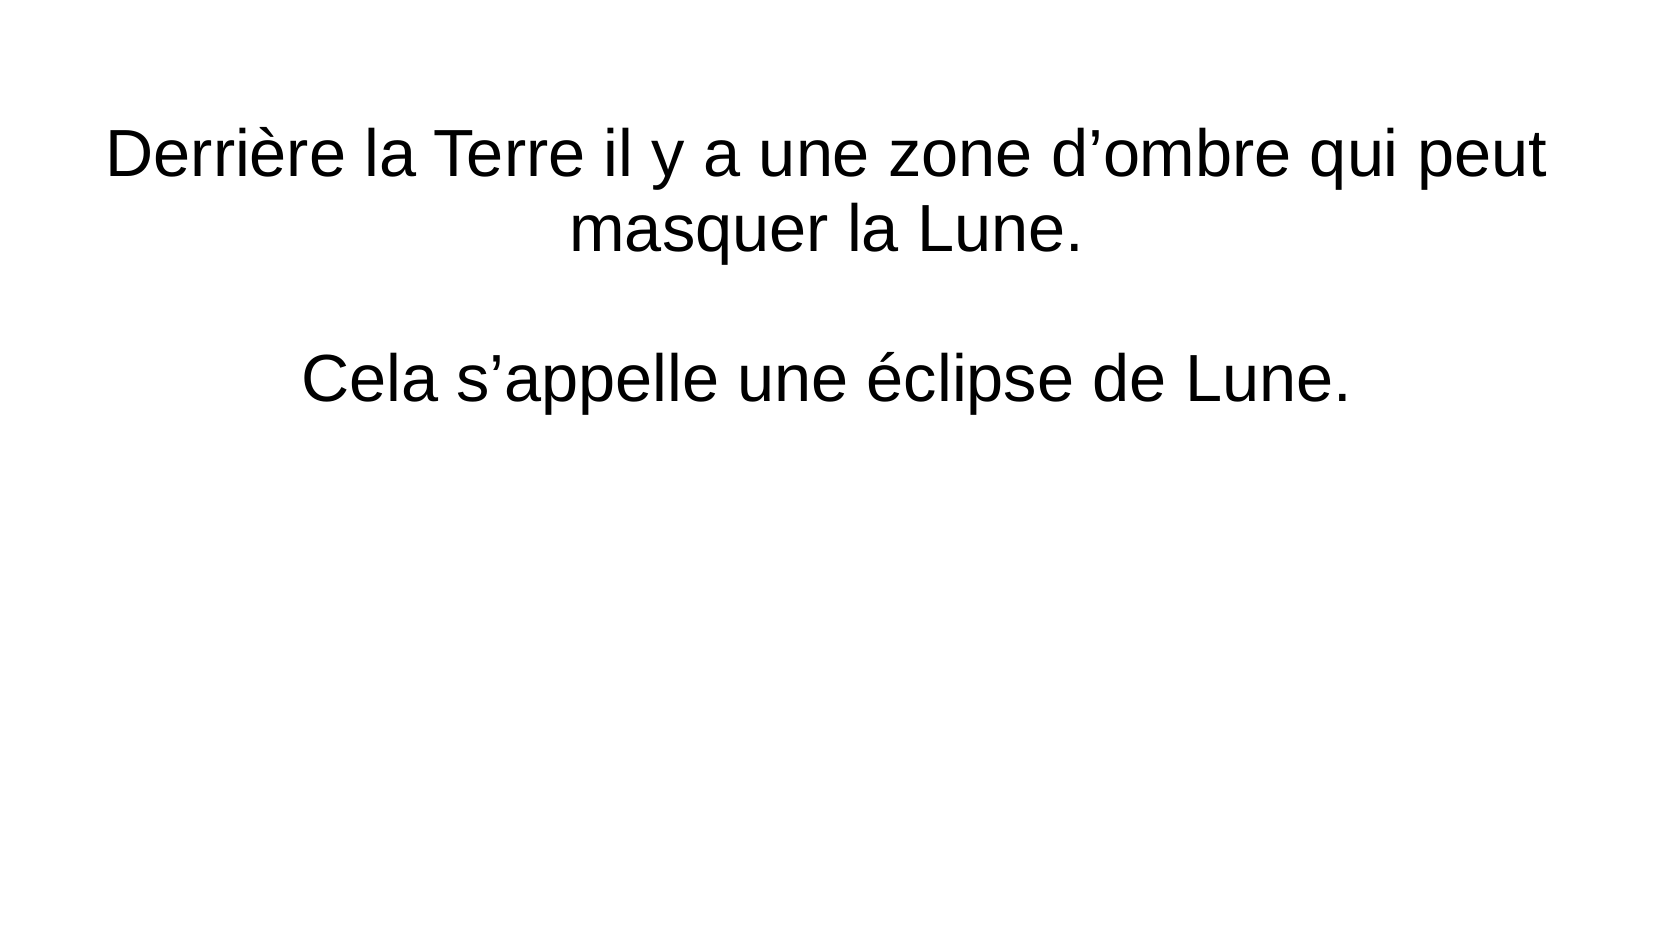

# Derrière la Terre il y a une zone d’ombre qui peut masquer la Lune.
Cela s’appelle une éclipse de Lune.